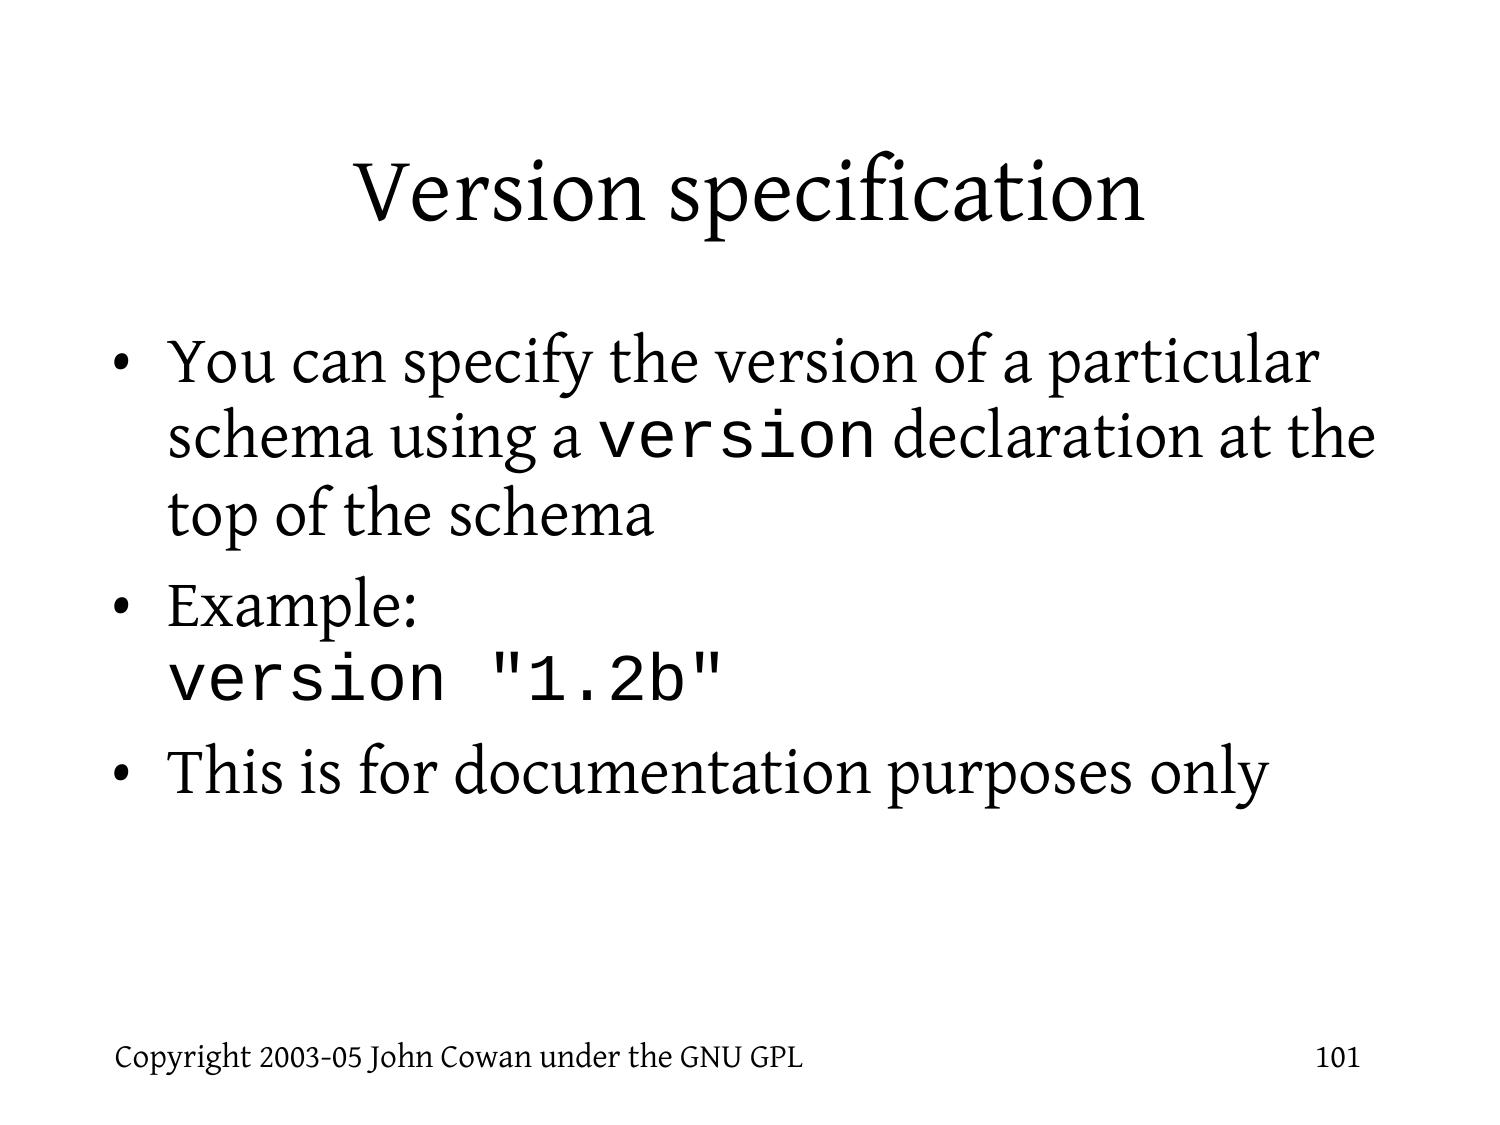

# Version specification
You can specify the version of a particular schema using a version declaration at the top of the schema
Example:
version "1.2b"
This is for documentation purposes only